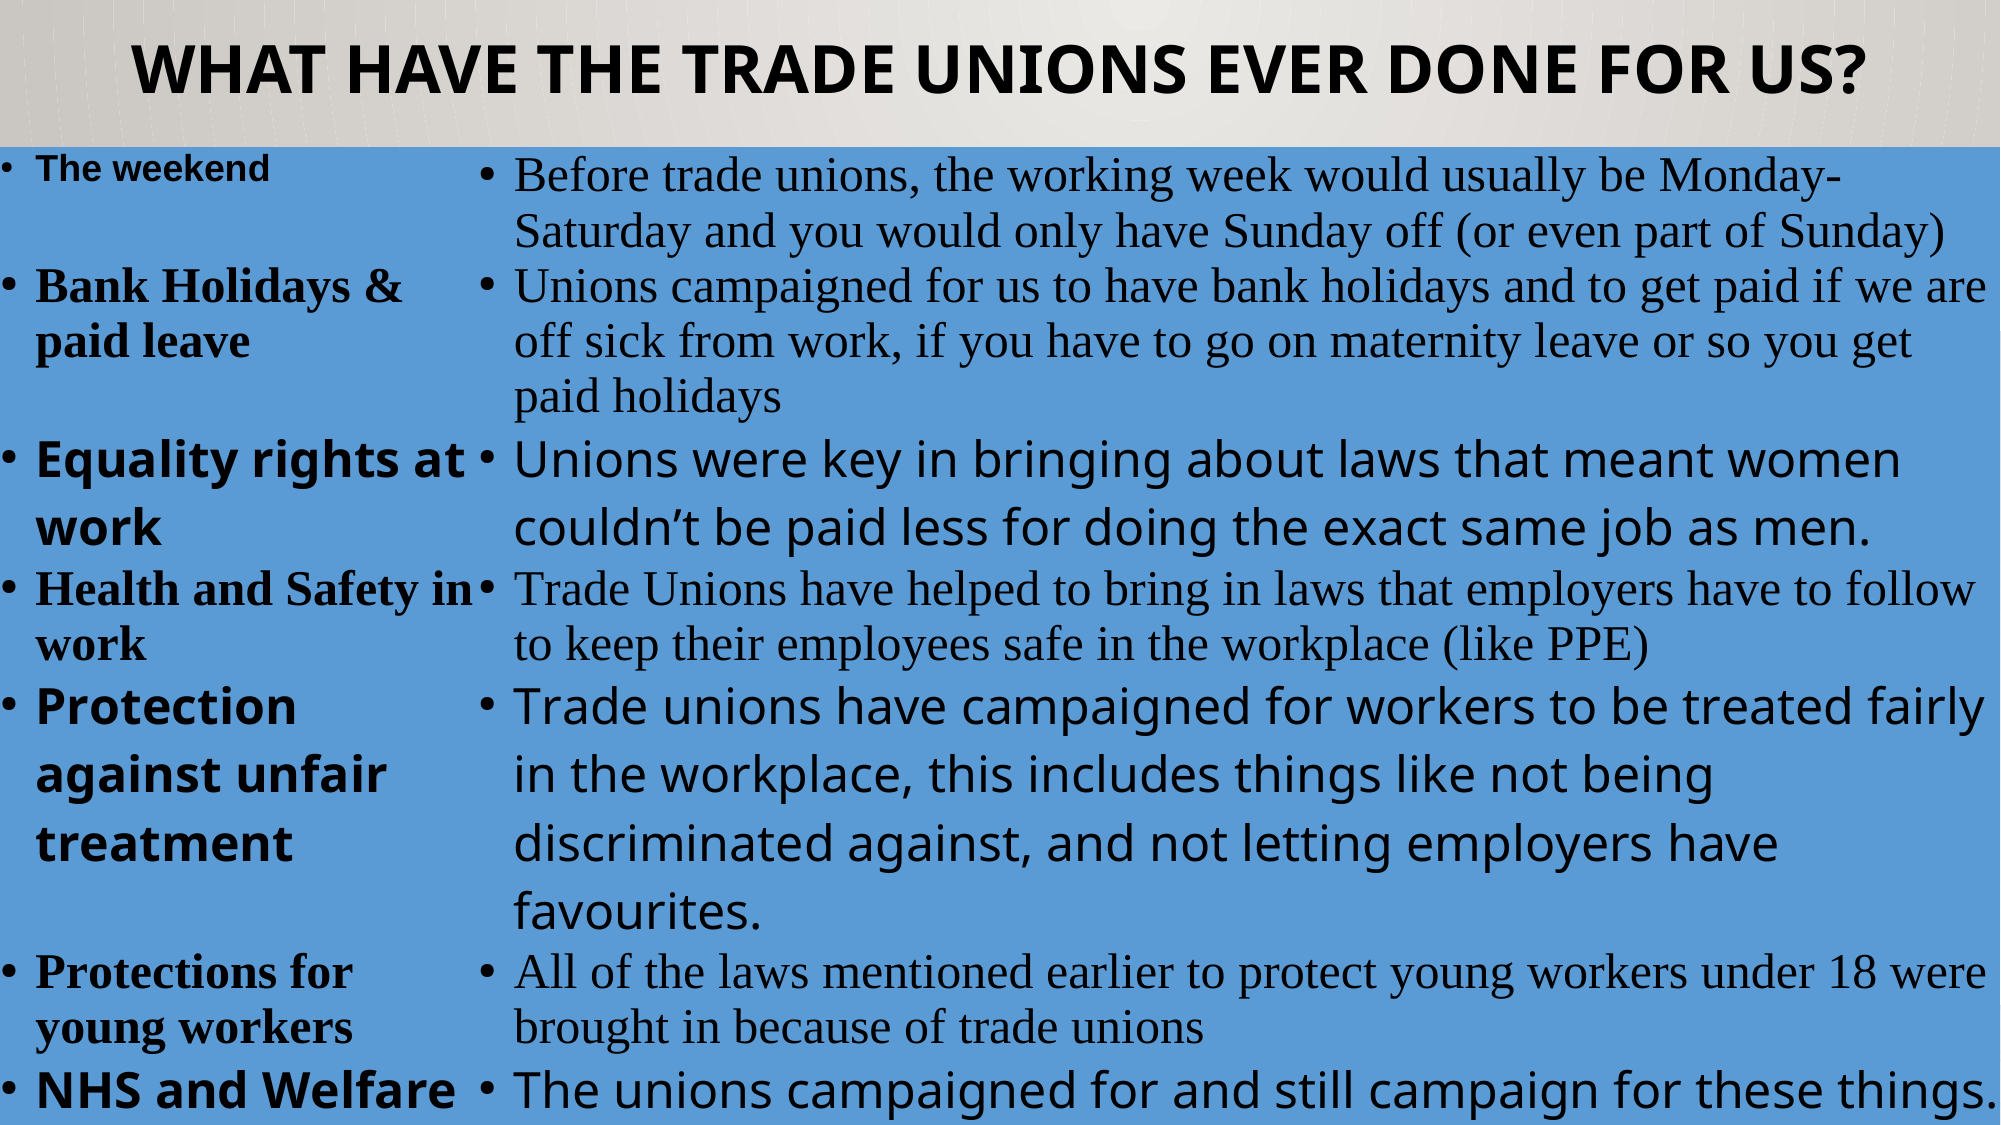

# What have the trade unions ever done for us?
| The weekend | Before trade unions, the working week would usually be Monday-Saturday and you would only have Sunday off (or even part of Sunday) |
| --- | --- |
| Bank Holidays & paid leave | Unions campaigned for us to have bank holidays and to get paid if we are off sick from work, if you have to go on maternity leave or so you get paid holidays |
| Equality rights at work | Unions were key in bringing about laws that meant women couldn’t be paid less for doing the exact same job as men. |
| Health and Safety in work | Trade Unions have helped to bring in laws that employers have to follow to keep their employees safe in the workplace (like PPE) |
| Protection against unfair treatment | Trade unions have campaigned for workers to be treated fairly in the workplace, this includes things like not being discriminated against, and not letting employers have favourites. |
| Protections for young workers | All of the laws mentioned earlier to protect young workers under 18 were brought in because of trade unions |
| NHS and Welfare campaigns | The unions campaigned for and still campaign for these things. |
| Higher Wages | The unions were key in bringing about a national minimum wage and are currently campaigning for workers to be paid a living wage. |
| The right to strike | Unions have enshrined the right for workers to go on strike if they feel something is unfair at work |
| Pensions | When you retire, you get a pension paid to you because of all the contributions you have made in your working life, and we wouldn’t have these without trade unions. |